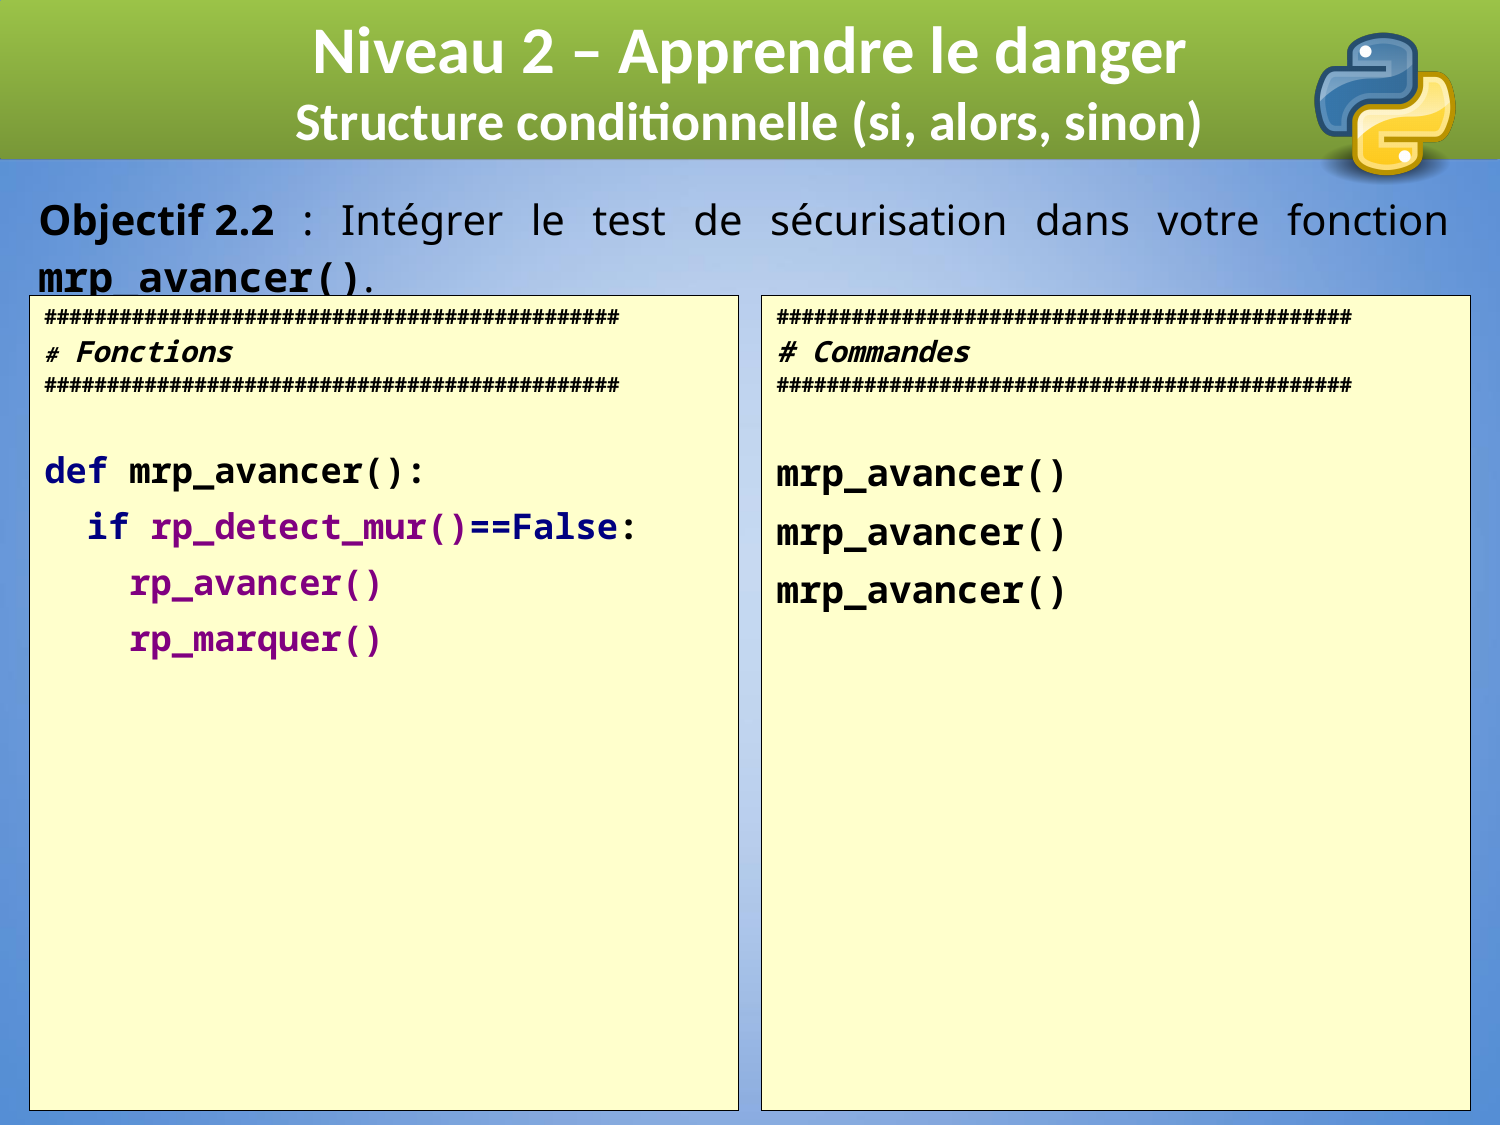

Niveau 2 – Apprendre le danger
Structure conditionnelle (si, alors, sinon)
Objectif 2.2 : Intégrer le test de sécurisation dans votre fonction mrp_avancer().
##############################################
# Fonctions
##############################################
def mrp_avancer():
 if rp_detect_mur()==False:
 rp_avancer()
 rp_marquer()
##############################################
# Commandes
##############################################
mrp_avancer()
mrp_avancer()
mrp_avancer()